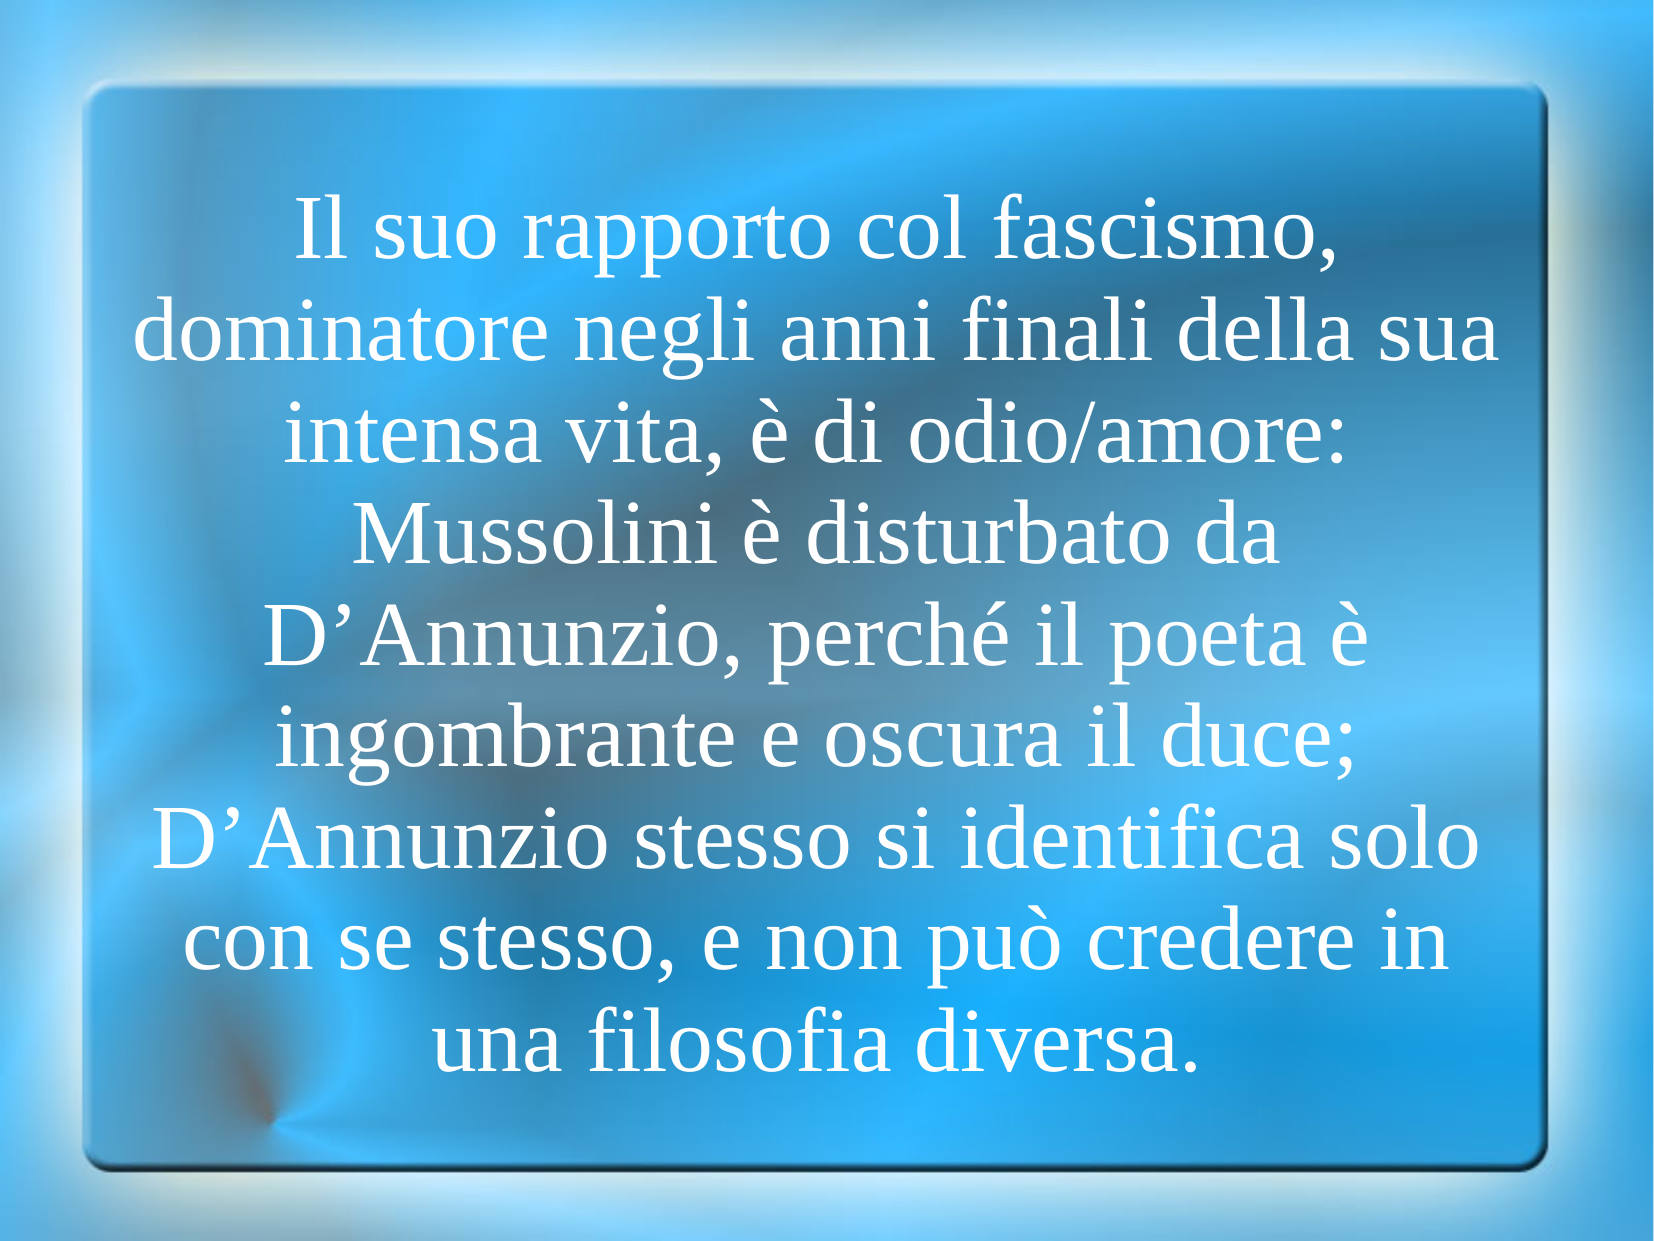

# Il suo rapporto col fascismo, dominatore negli anni finali della sua intensa vita, è di odio/amore: Mussolini è disturbato da D’Annunzio, perché il poeta è ingombrante e oscura il duce; D’Annunzio stesso si identifica solo con se stesso, e non può credere in una filosofia diversa.